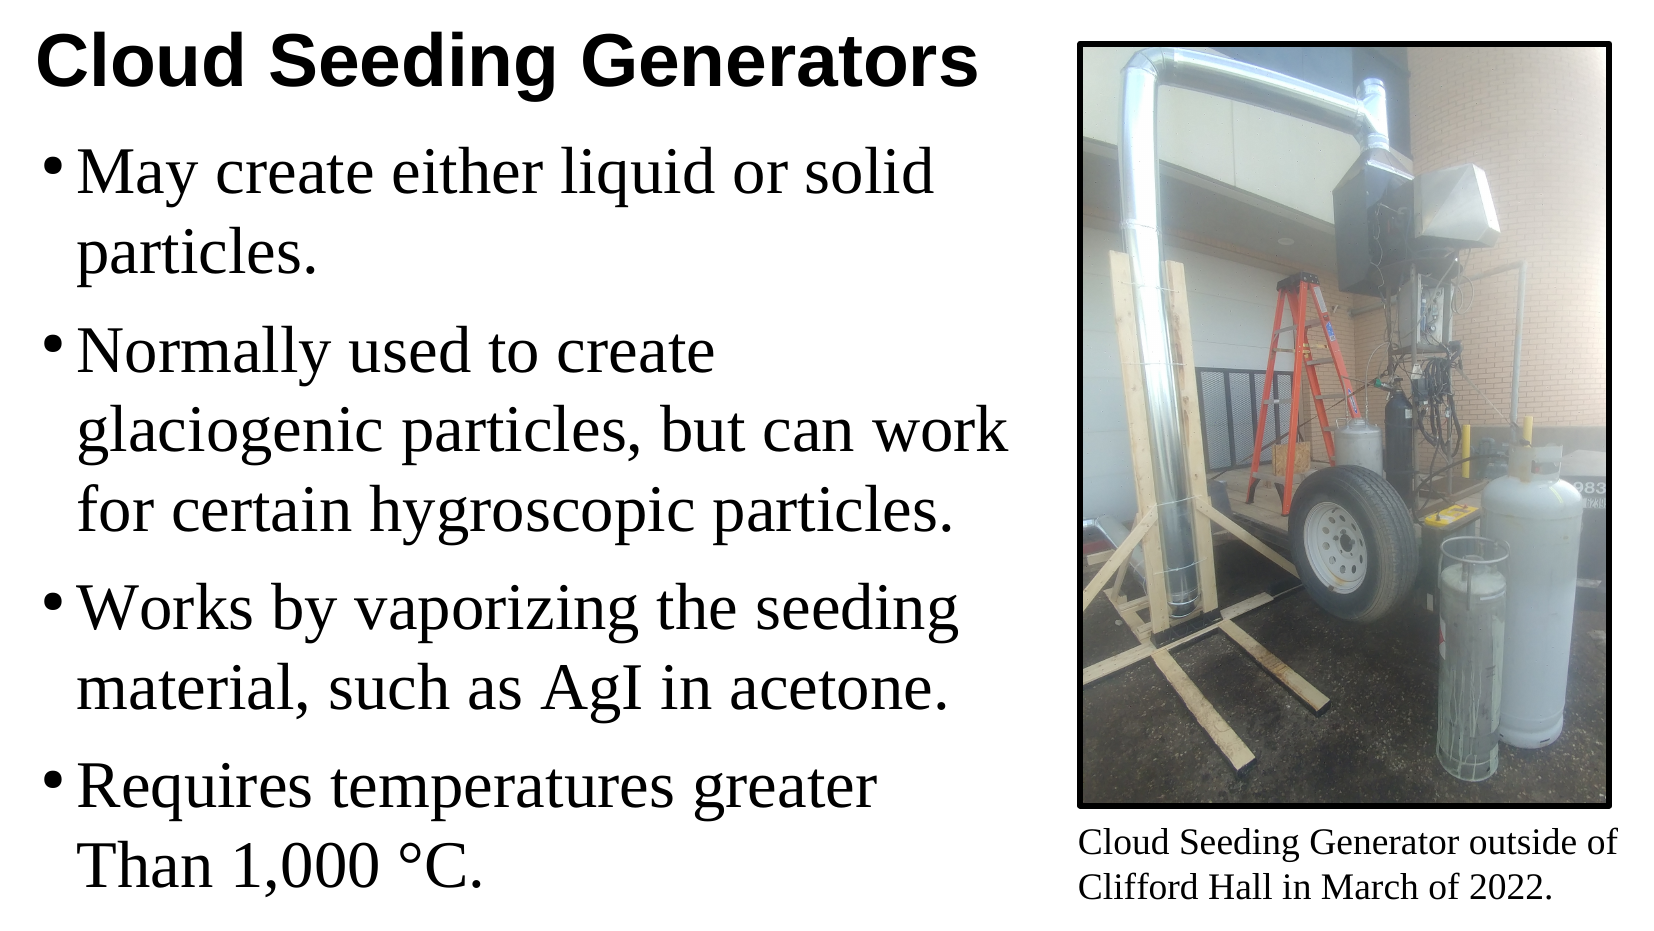

# Cloud Seeding Generators
May create either liquid or solid particles.
Normally used to create glaciogenic particles, but can work for certain hygroscopic particles.
Works by vaporizing the seeding material, such as AgI in acetone.
Requires temperatures greater Than 1,000 °C.
Cloud Seeding Generator outside of Clifford Hall in March of 2022.